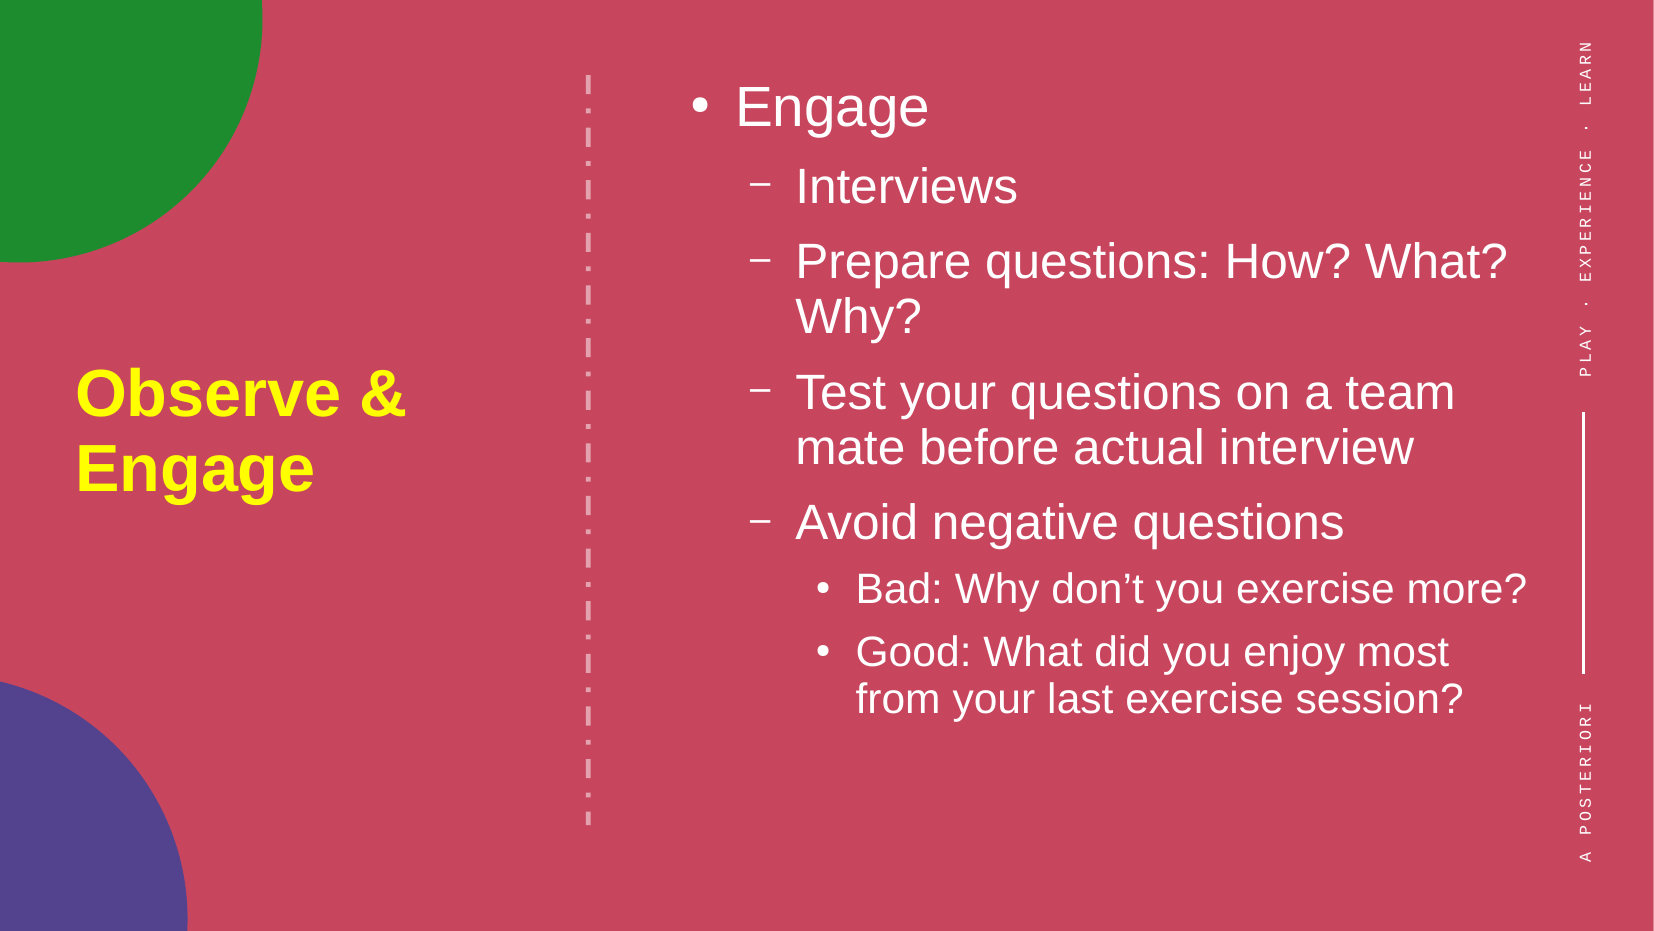

Engage
Interviews
Prepare questions: How? What? Why?
Test your questions on a team mate before actual interview
Avoid negative questions
Bad: Why don’t you exercise more?
Good: What did you enjoy most from your last exercise session?
# Observe & Engage